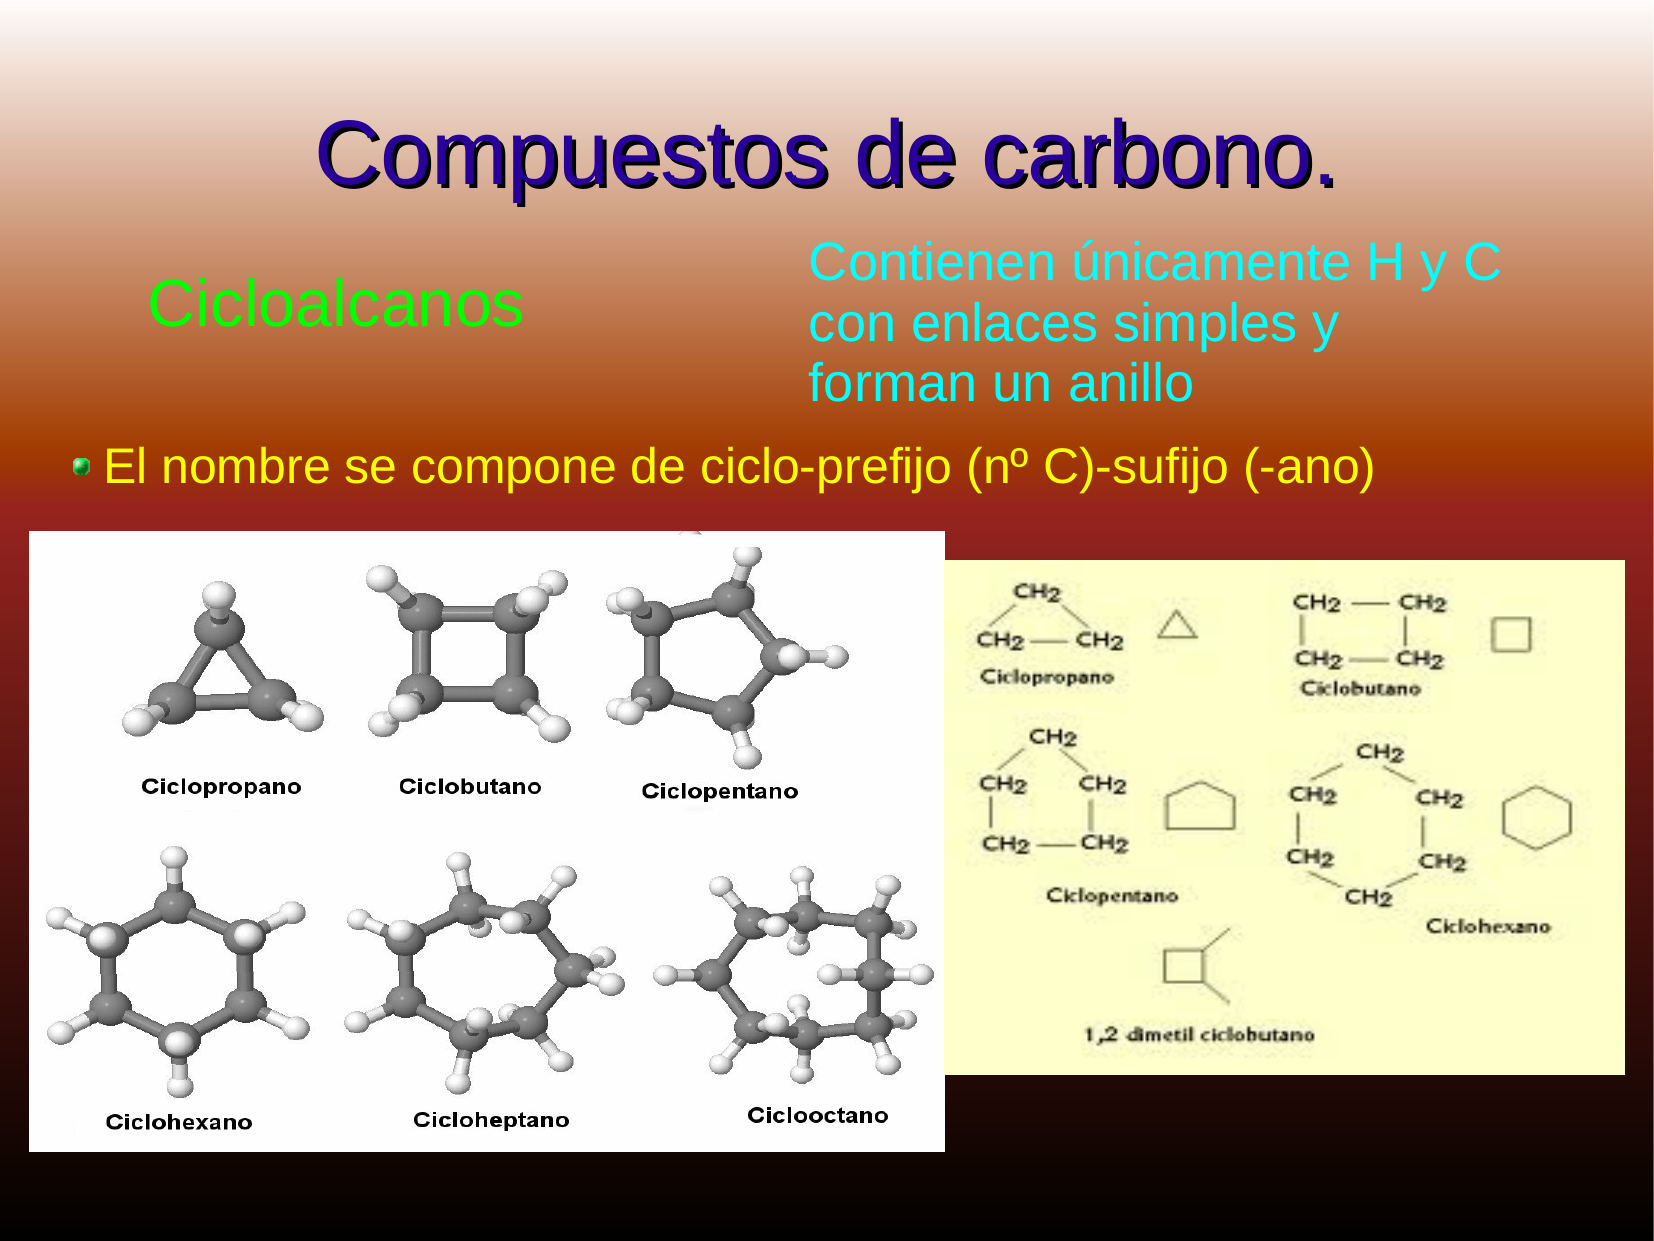

Compuestos de carbono.
Contienen únicamente H y C con enlaces simples y forman un anillo
# Cicloalcanos
 El nombre se compone de ciclo-prefijo (nº C)-sufijo (-ano)